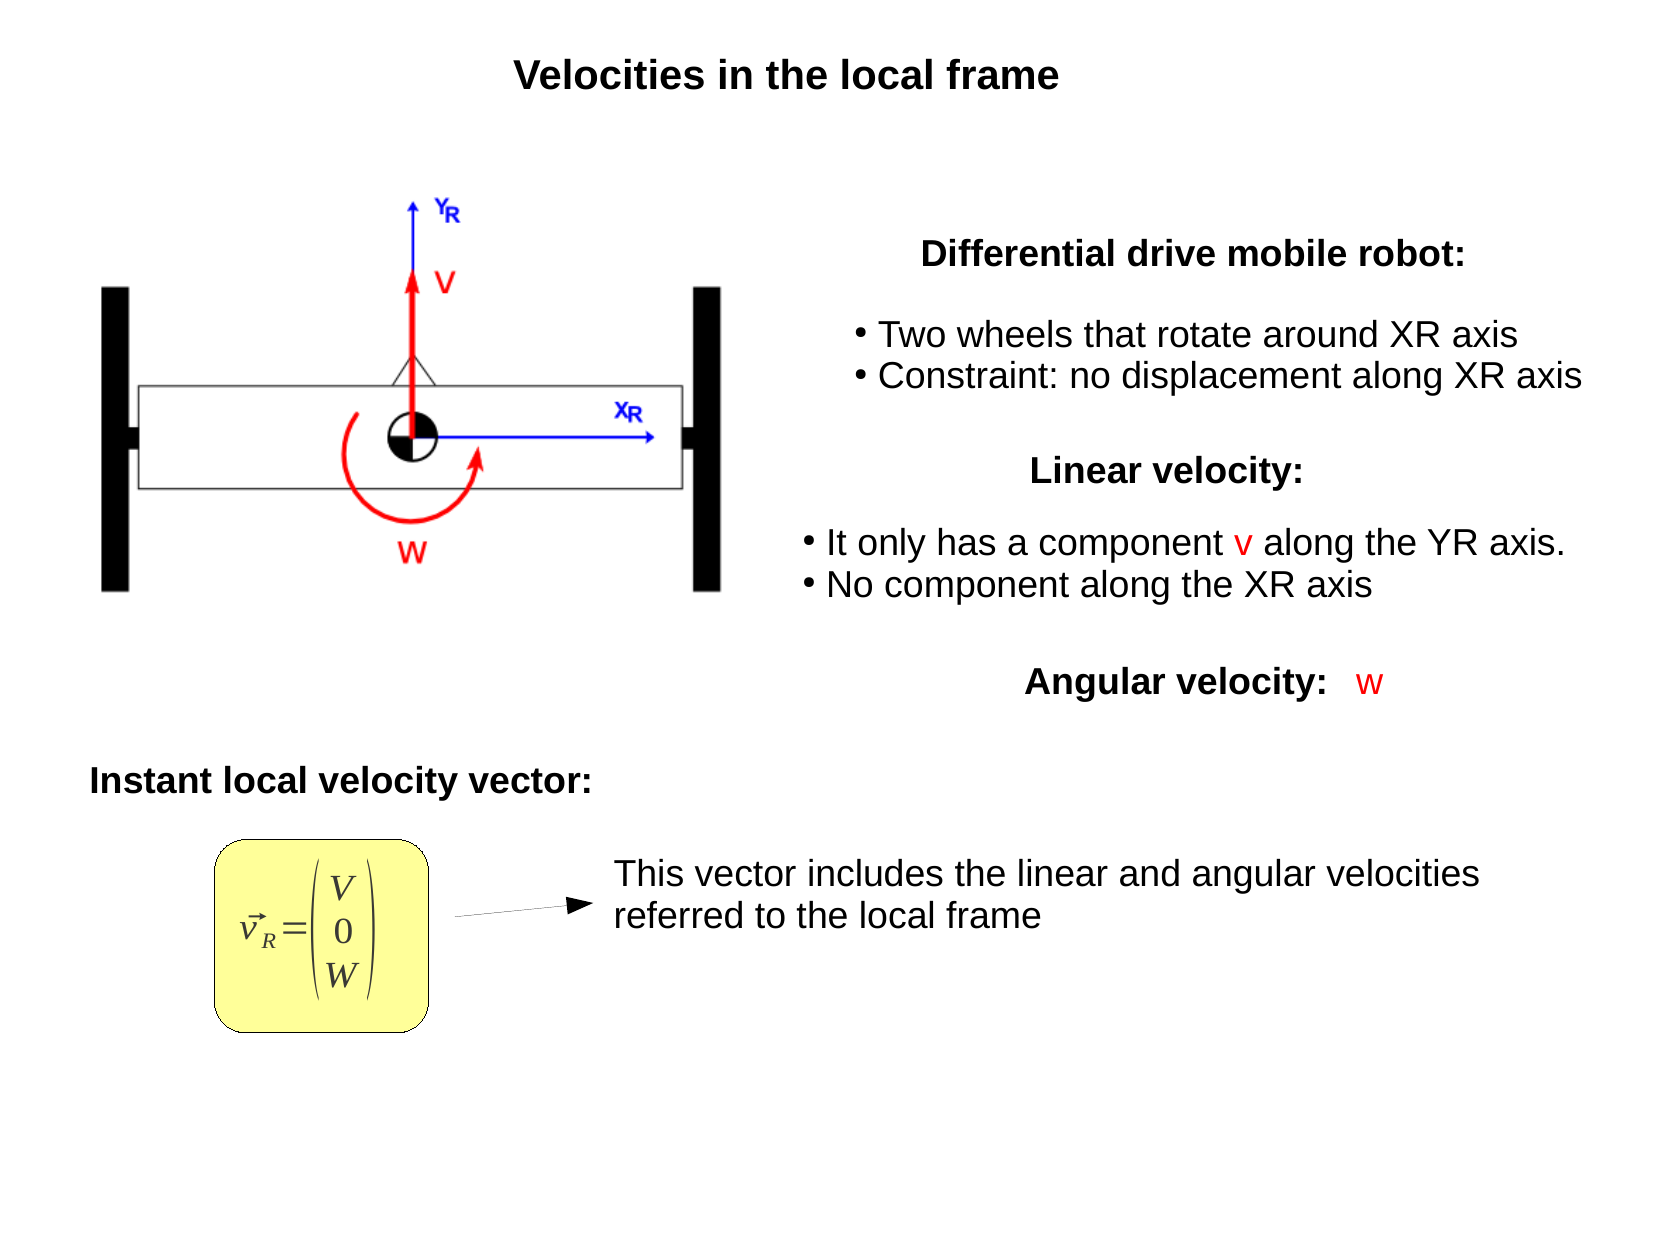

Velocities in the local frame
Differential drive mobile robot:
 Two wheels that rotate around XR axis
 Constraint: no displacement along XR axis
Linear velocity:
 It only has a component v along the YR axis.
 No component along the XR axis
w
Angular velocity:
Instant local velocity vector:
This vector includes the linear and angular velocities
referred to the local frame